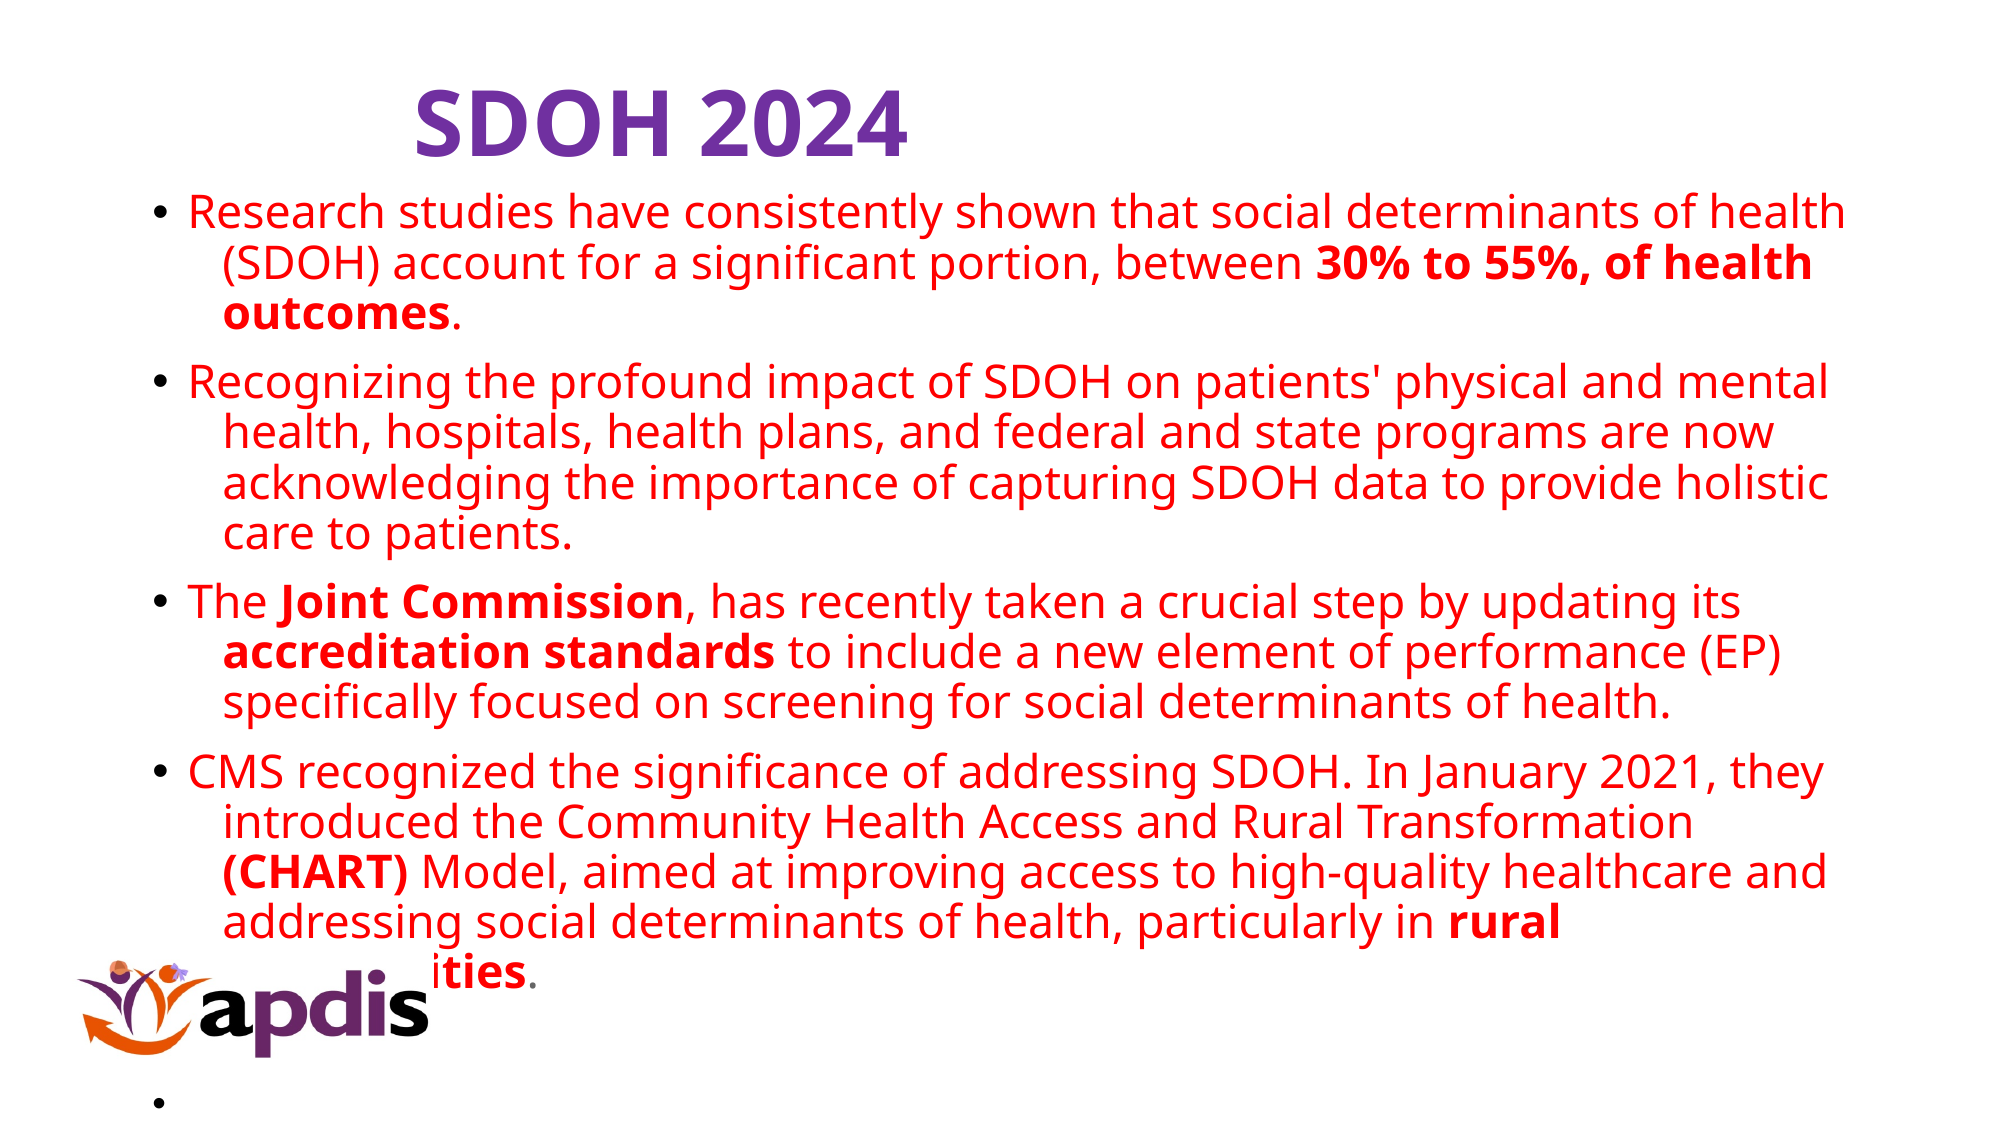

# SDOH 2024
Research studies have consistently shown that social determinants of health (SDOH) account for a significant portion, between 30% to 55%, of health outcomes.
Recognizing the profound impact of SDOH on patients' physical and mental health, hospitals, health plans, and federal and state programs are now acknowledging the importance of capturing SDOH data to provide holistic care to patients.
The Joint Commission, has recently taken a crucial step by updating its accreditation standards to include a new element of performance (EP) specifically focused on screening for social determinants of health.
CMS recognized the significance of addressing SDOH. In January 2021, they introduced the Community Health Access and Rural Transformation (CHART) Model, aimed at improving access to high-quality healthcare and addressing social determinants of health, particularly in rural communities.